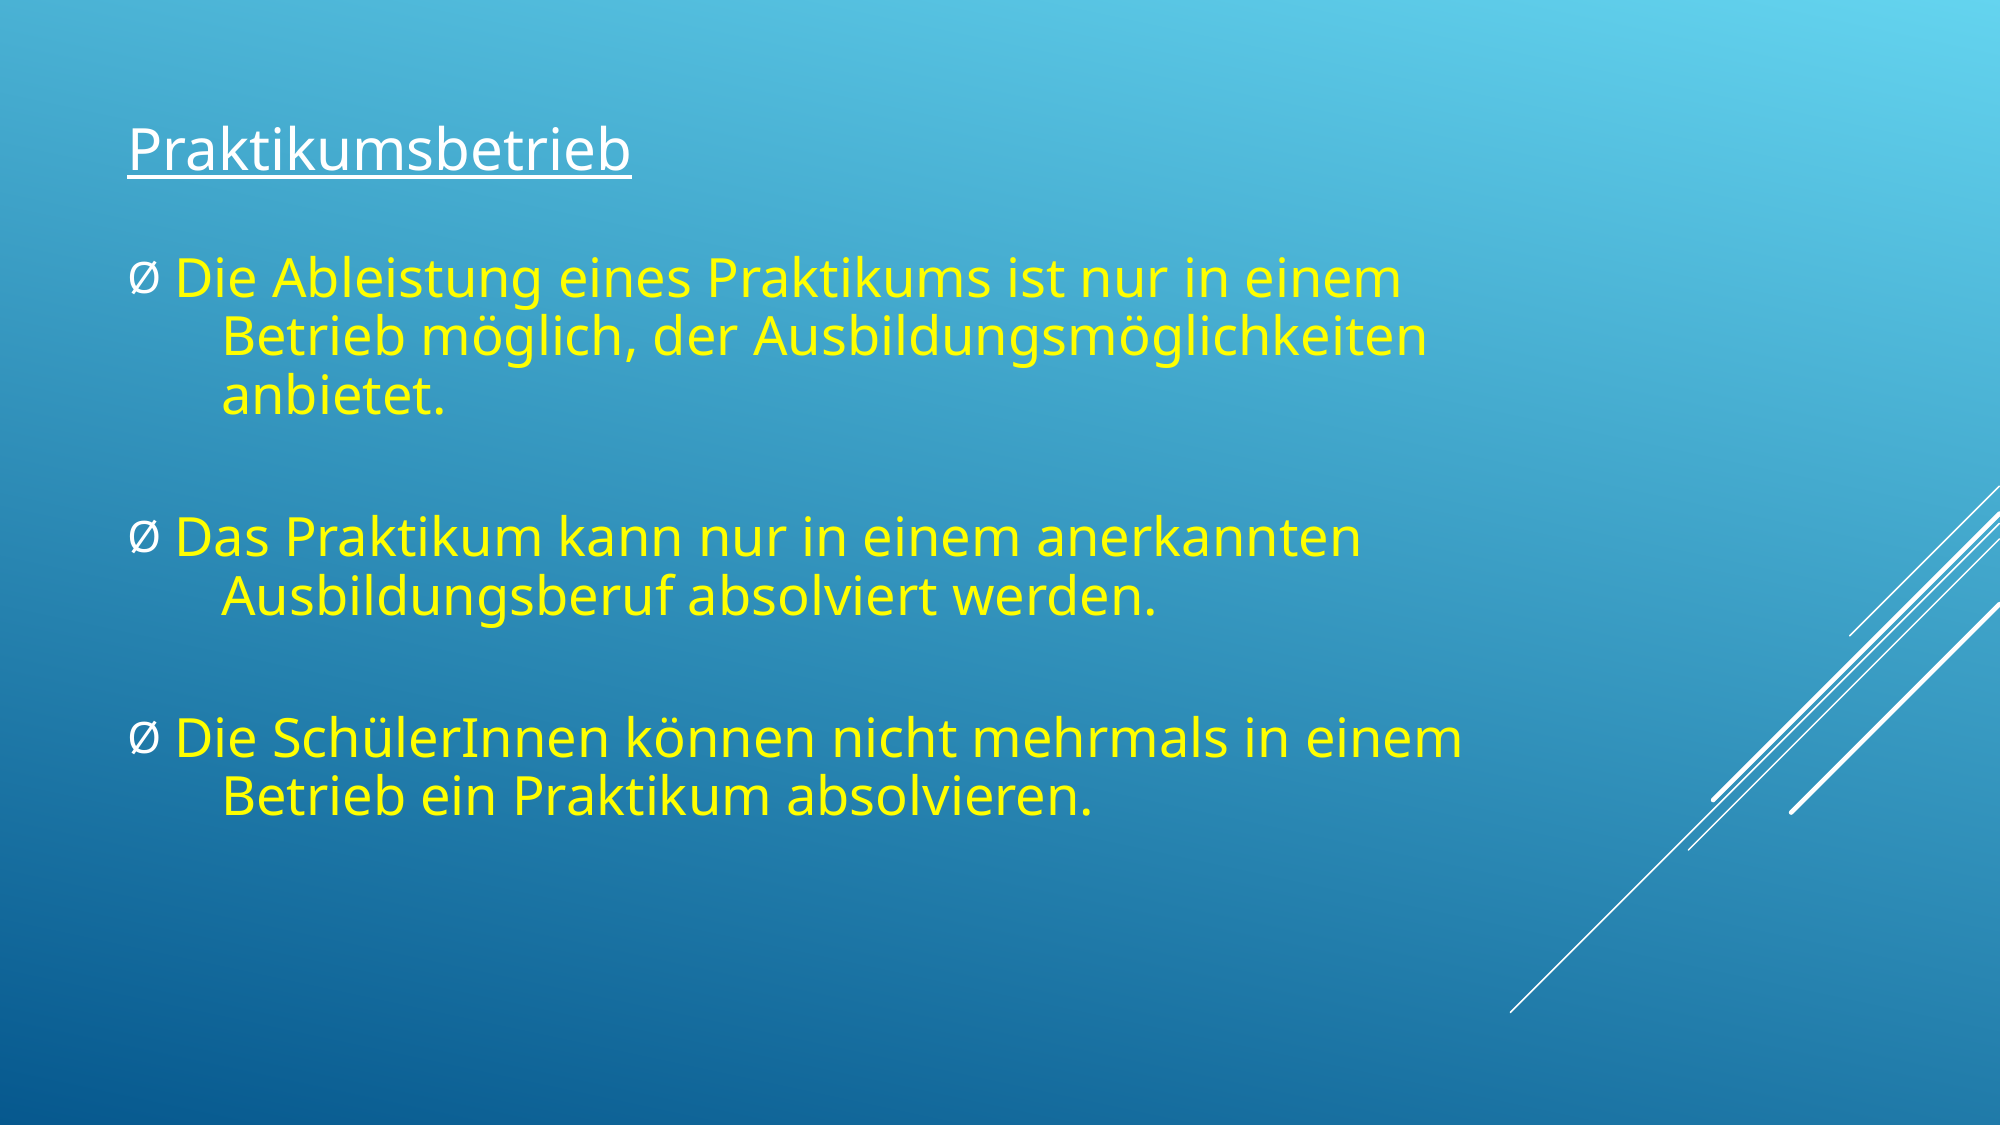

Praktikumsbetrieb
Die Ableistung eines Praktikums ist nur in einem Betrieb möglich, der Ausbildungsmöglichkeiten anbietet.
Das Praktikum kann nur in einem anerkannten Ausbildungsberuf absolviert werden.
Die SchülerInnen können nicht mehrmals in einem Betrieb ein Praktikum absolvieren.
#